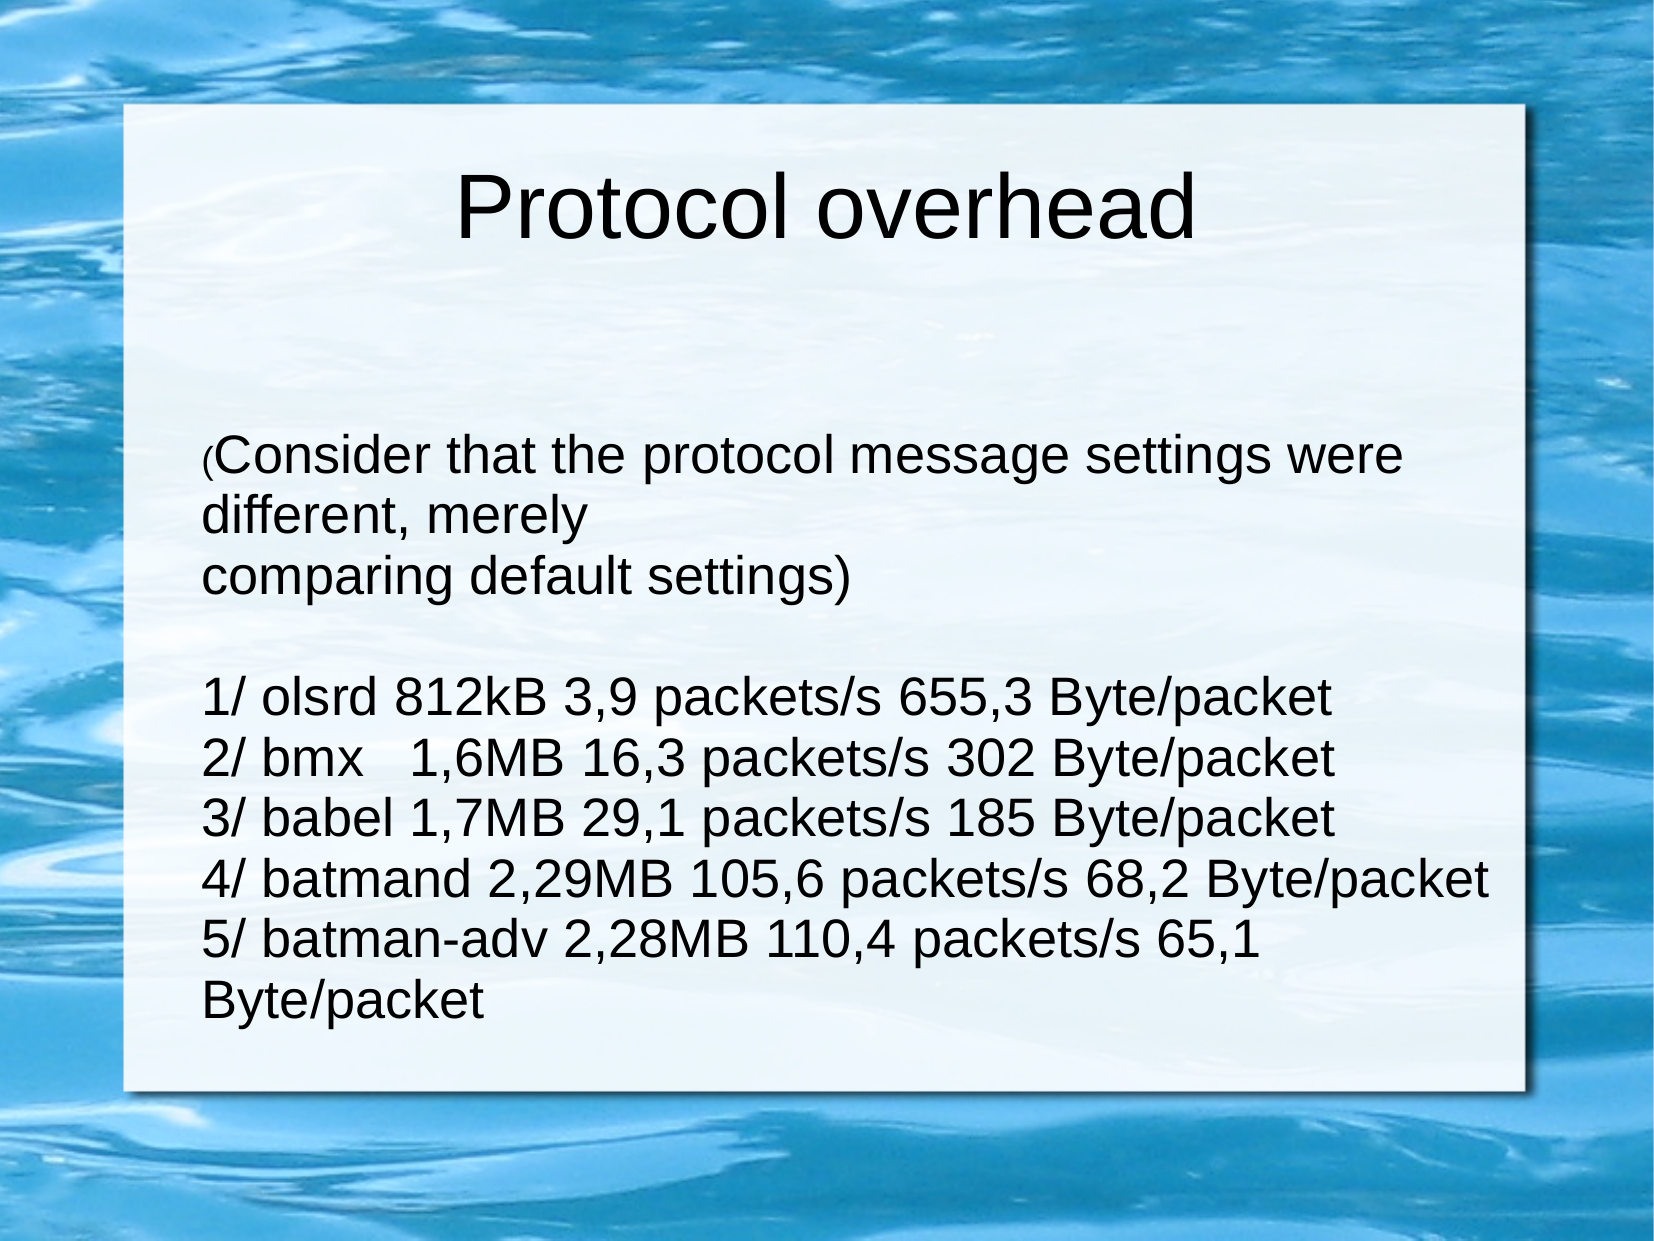

# Protocol overhead
(Consider that the protocol message settings were different, merely
comparing default settings)
1/ olsrd 812kB 3,9 packets/s 655,3 Byte/packet
2/ bmx 1,6MB 16,3 packets/s 302 Byte/packet
3/ babel 1,7MB 29,1 packets/s 185 Byte/packet
4/ batmand 2,29MB 105,6 packets/s 68,2 Byte/packet
5/ batman-adv 2,28MB 110,4 packets/s 65,1 Byte/packet